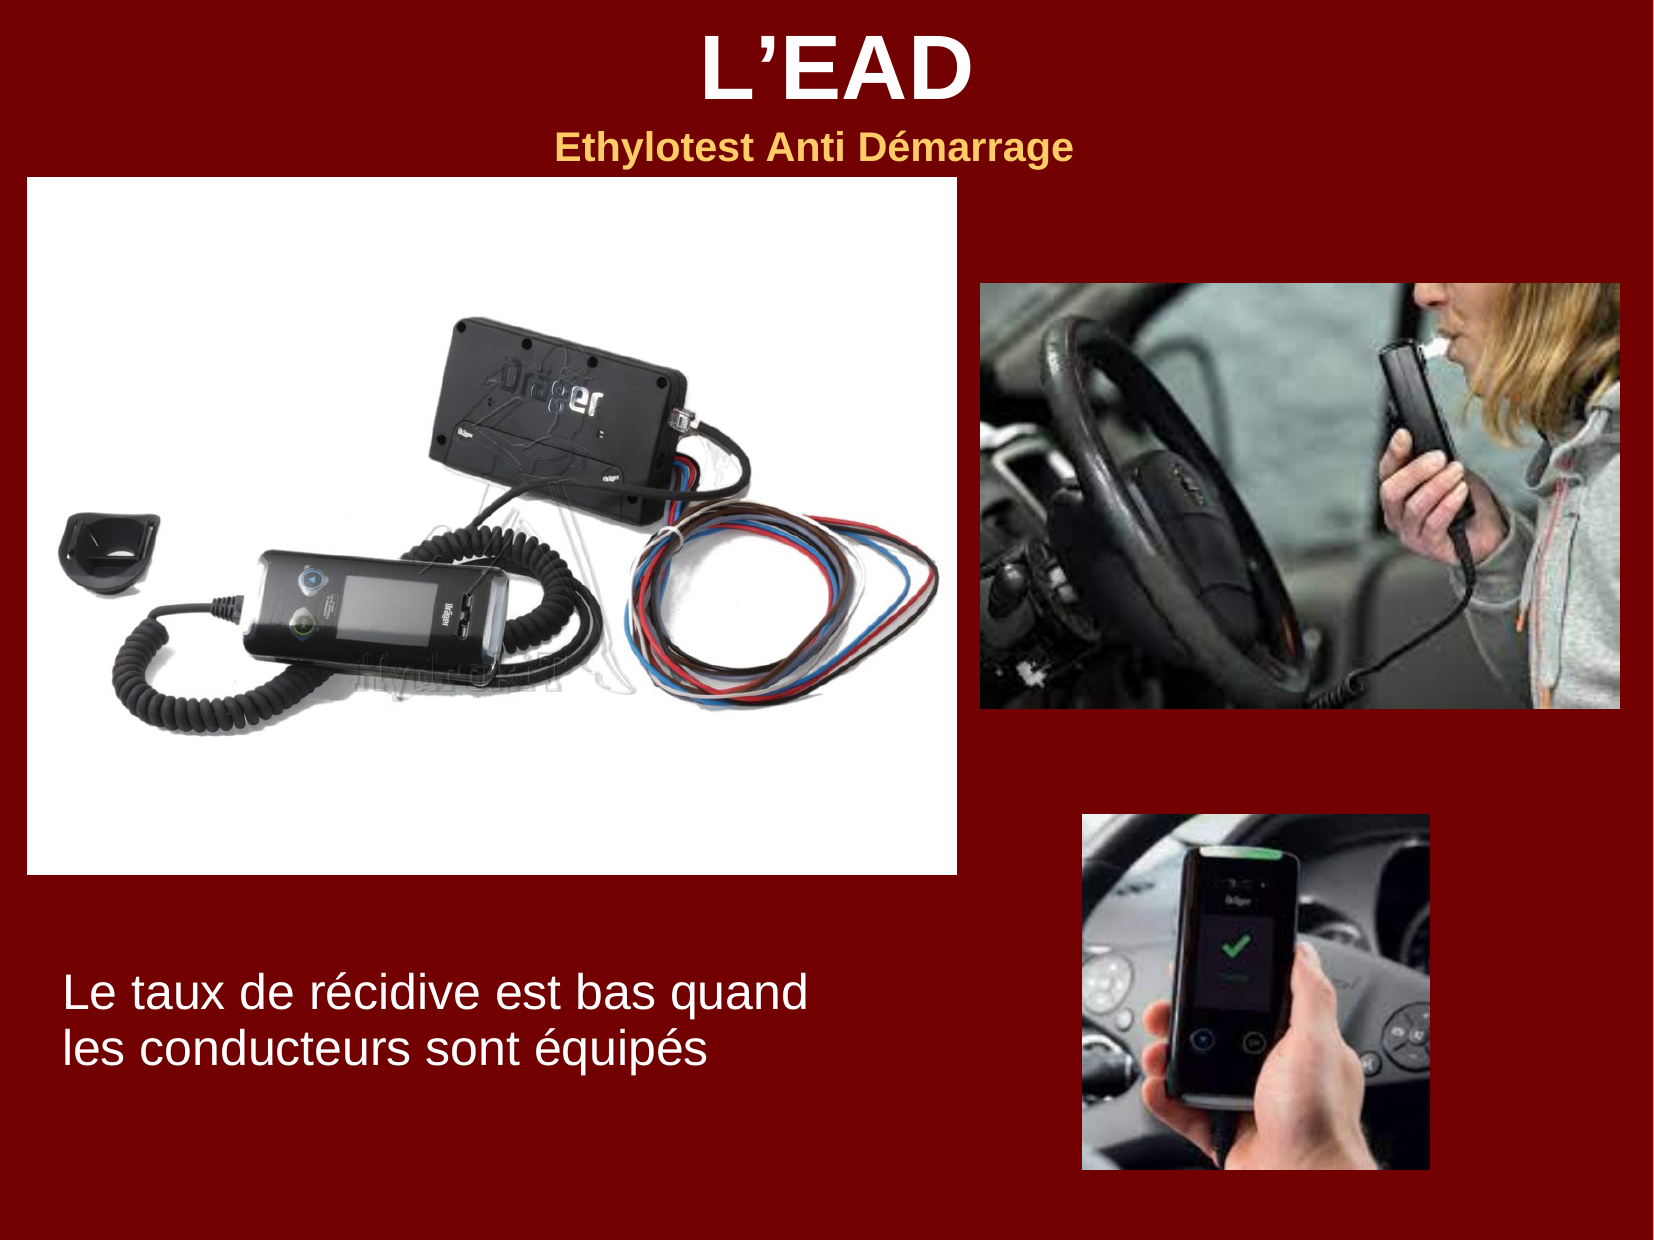

L’EAD
Ethylotest Anti Démarrage
Le taux de récidive est bas quand les conducteurs sont équipés